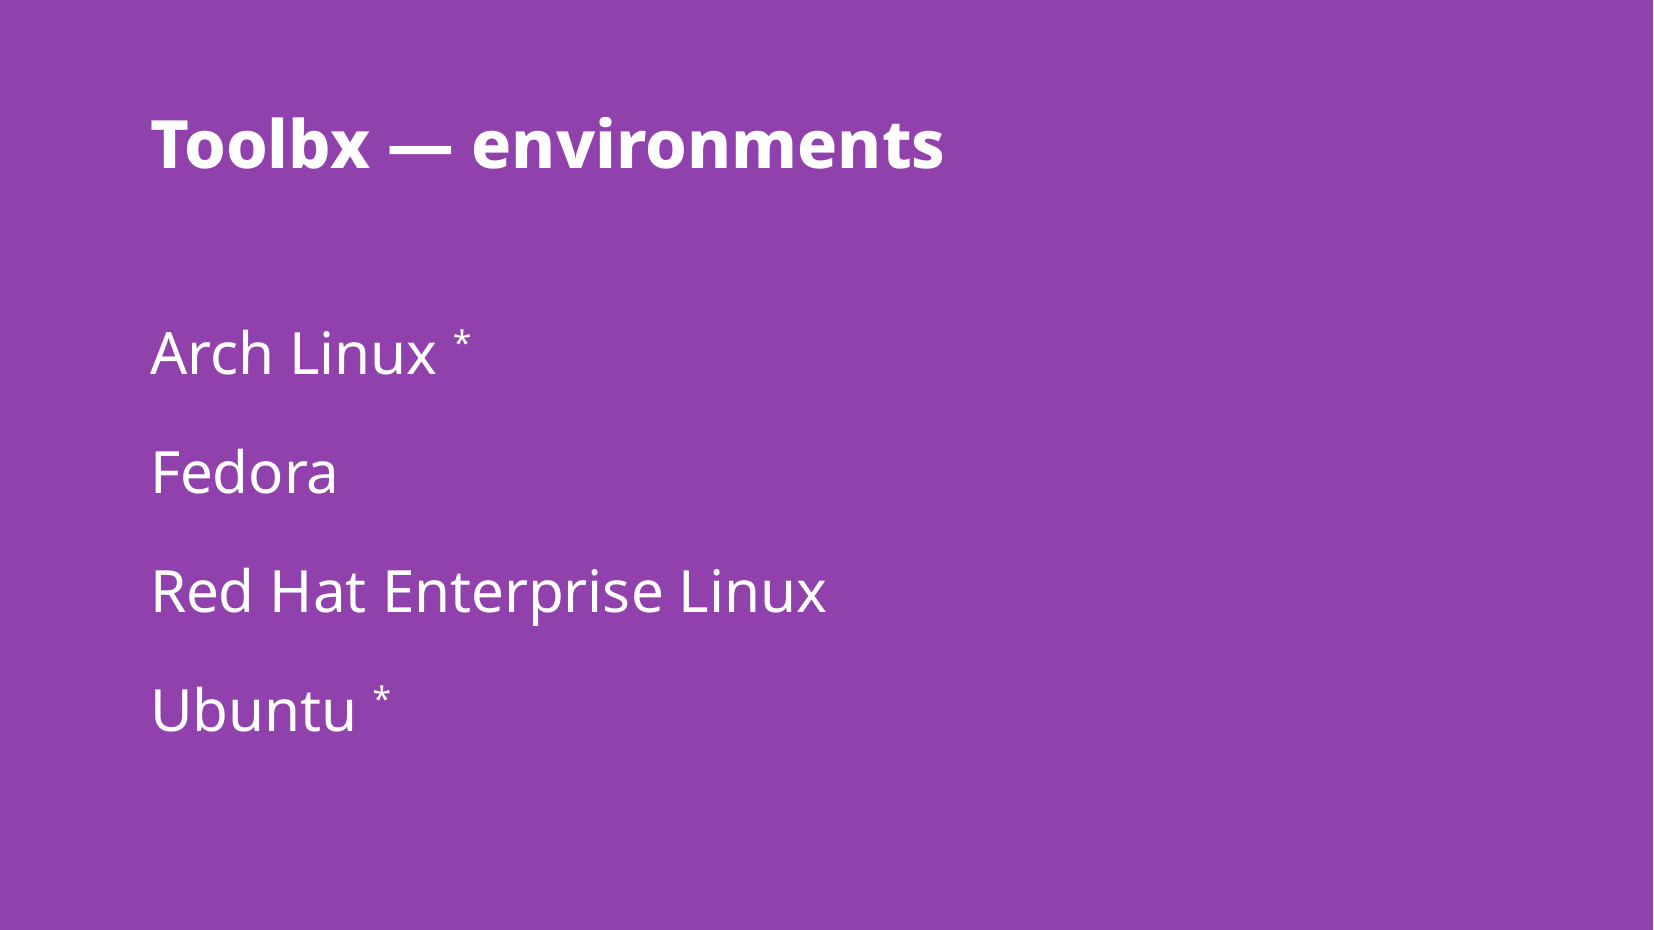

# Toolbx — environments
Arch Linux *
Fedora
Red Hat Enterprise Linux
Ubuntu *